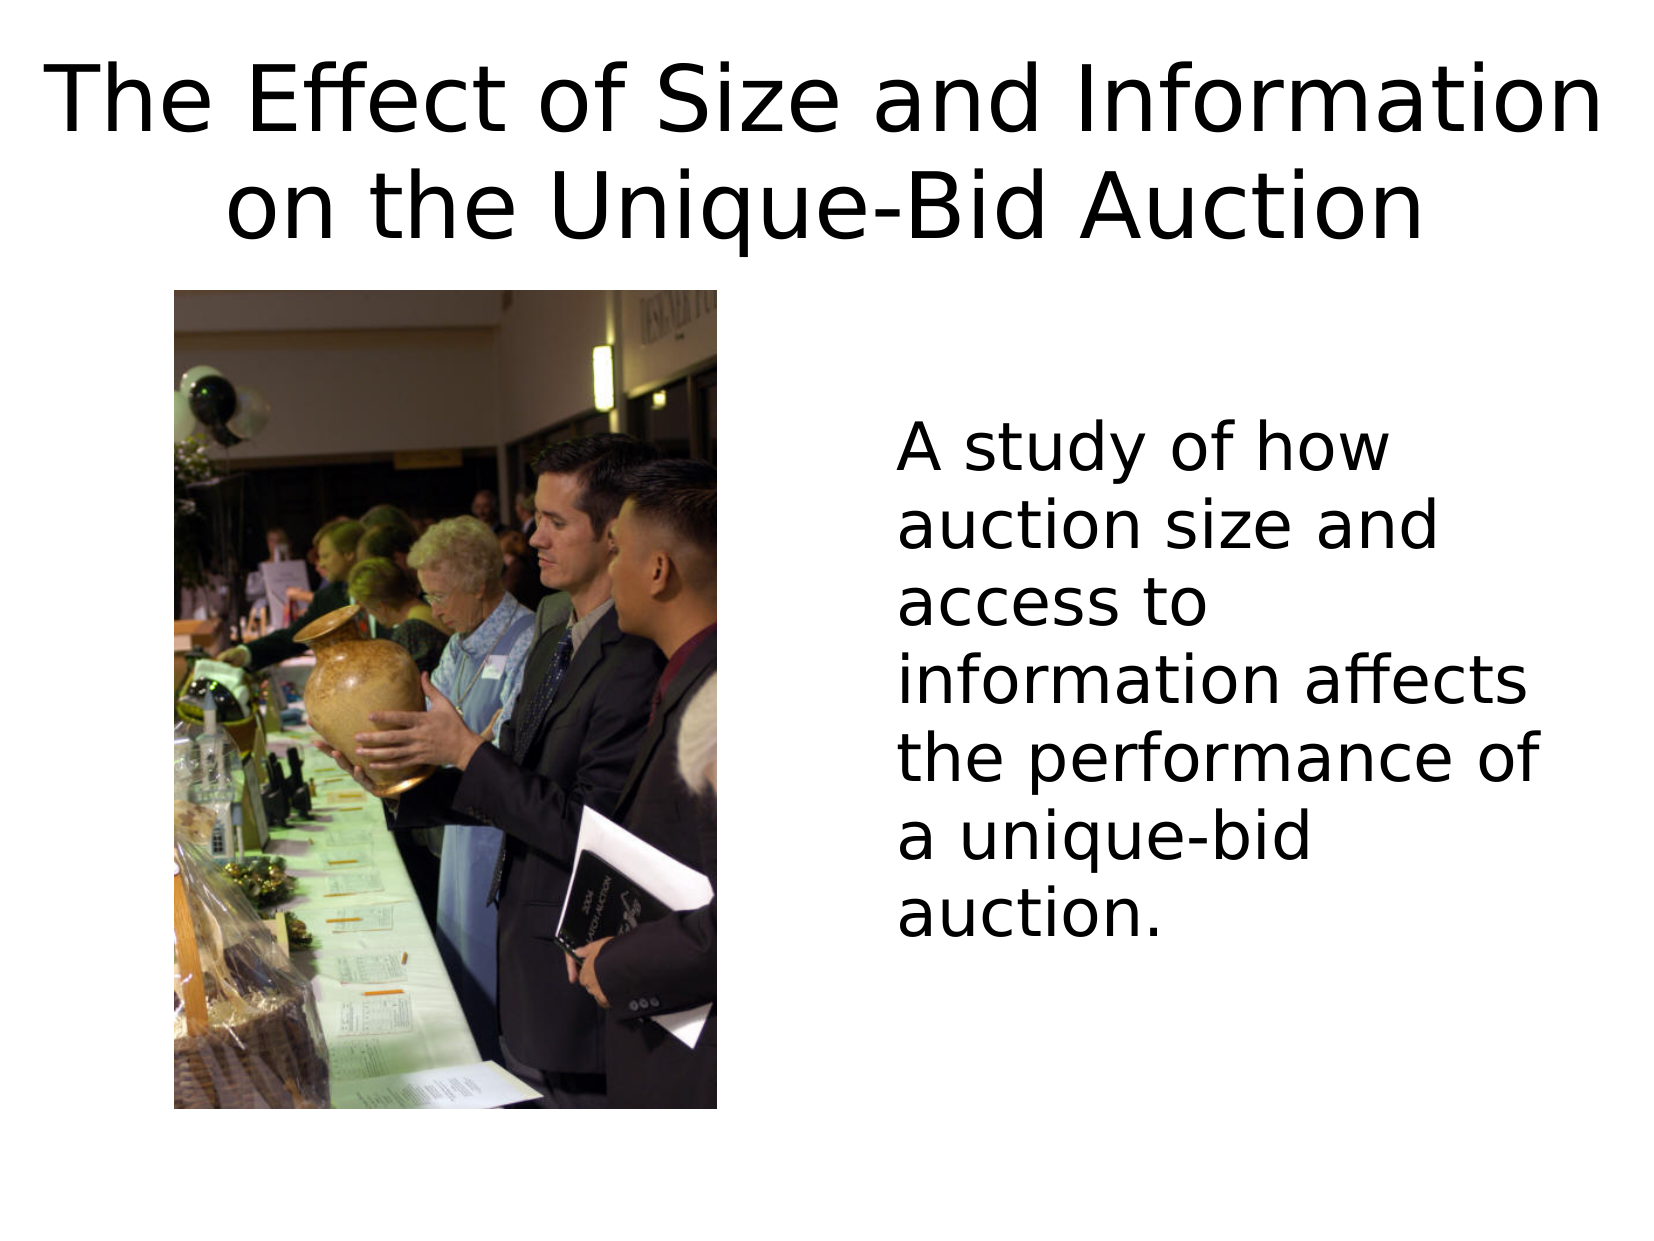

# The Effect of Size and Information on the Unique-Bid Auction
A study of how auction size and access to information affects the performance of a unique-bid auction.